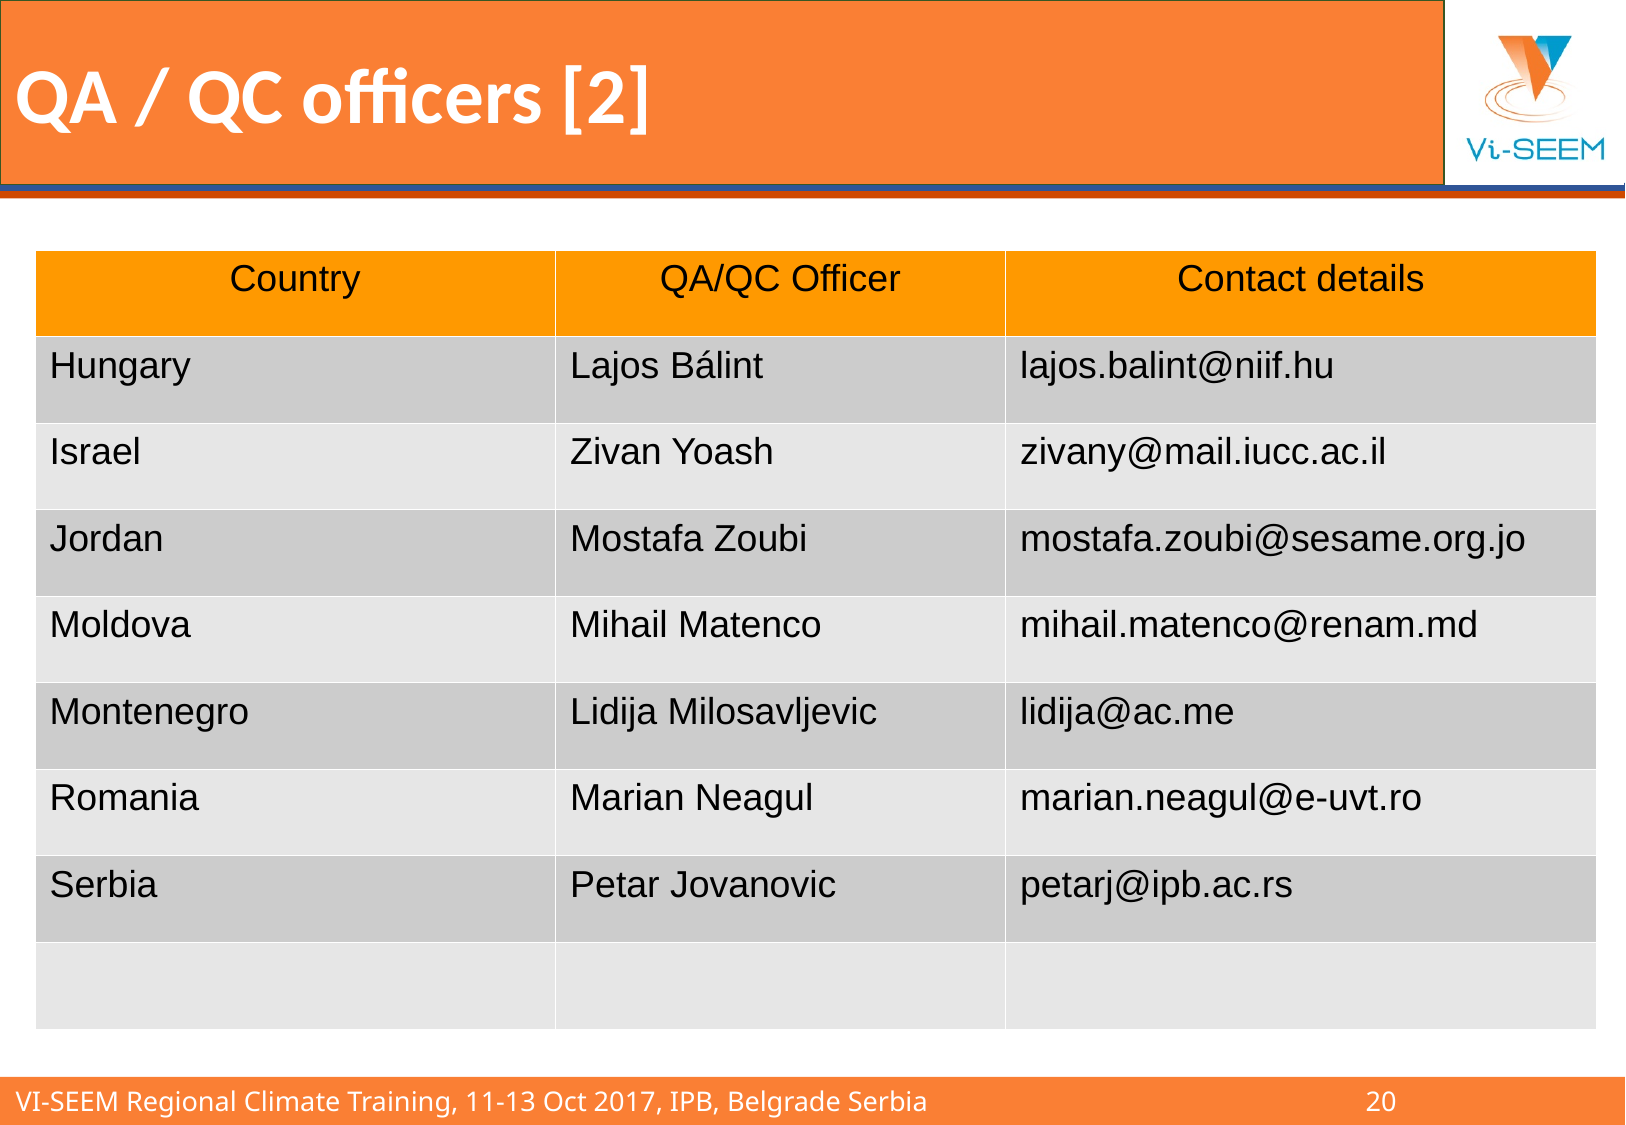

# QA / QC officers [2]
| Country | QA/QC Officer | Contact details |
| --- | --- | --- |
| Hungary | Lajos Bálint | lajos.balint@niif.hu |
| Israel | Zivan Yoash | zivany@mail.iucc.ac.il |
| Jordan | Mostafa Zoubi | mostafa.zoubi@sesame.org.jo |
| Moldova | Mihail Matenco | mihail.matenco@renam.md |
| Montenegro | Lidija Milosavljevic | lidija@ac.me |
| Romania | Marian Neagul | marian.neagul@e-uvt.ro |
| Serbia | Petar Jovanovic | petarj@ipb.ac.rs |
| | | |
VI-SEEM Regional Climate Training, 11-13 Oct 2017, IPB, Belgrade Serbia